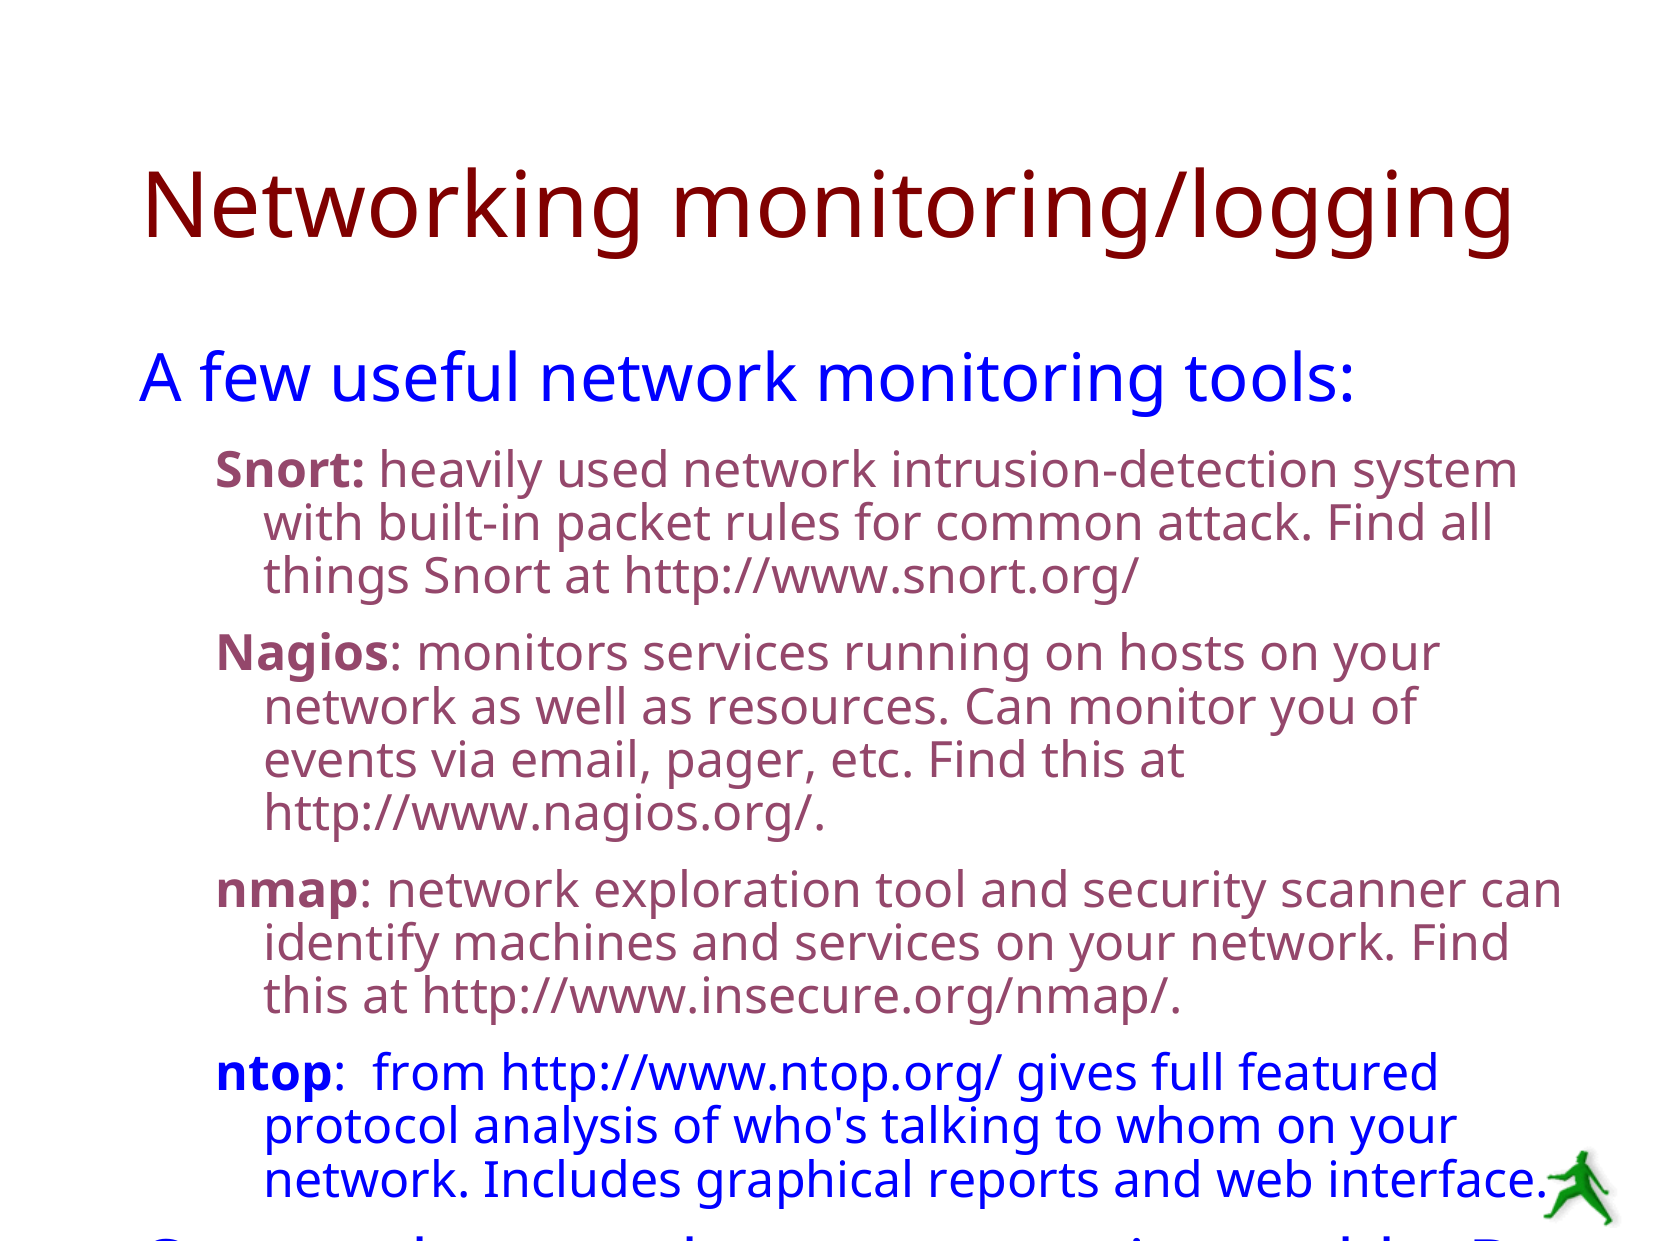

# Networking monitoring/logging
A few useful network monitoring tools:
Snort: heavily used network intrusion-detection system with built-in packet rules for common attack. Find all things Snort at http://www.snort.org/
Nagios: monitors services running on hosts on your network as well as resources. Can monitor you of events via email, pager, etc. Find this at http://www.nagios.org/.
nmap: network exploration tool and security scanner can identify machines and services on your network. Find this at http://www.insecure.org/nmap/.
ntop: from http://www.ntop.org/ gives full featured protocol analysis of who's talking to whom on your network. Includes graphical reports and web interface.
Caveat: these tools can get you in trouble. Be sure you have permission to run them.